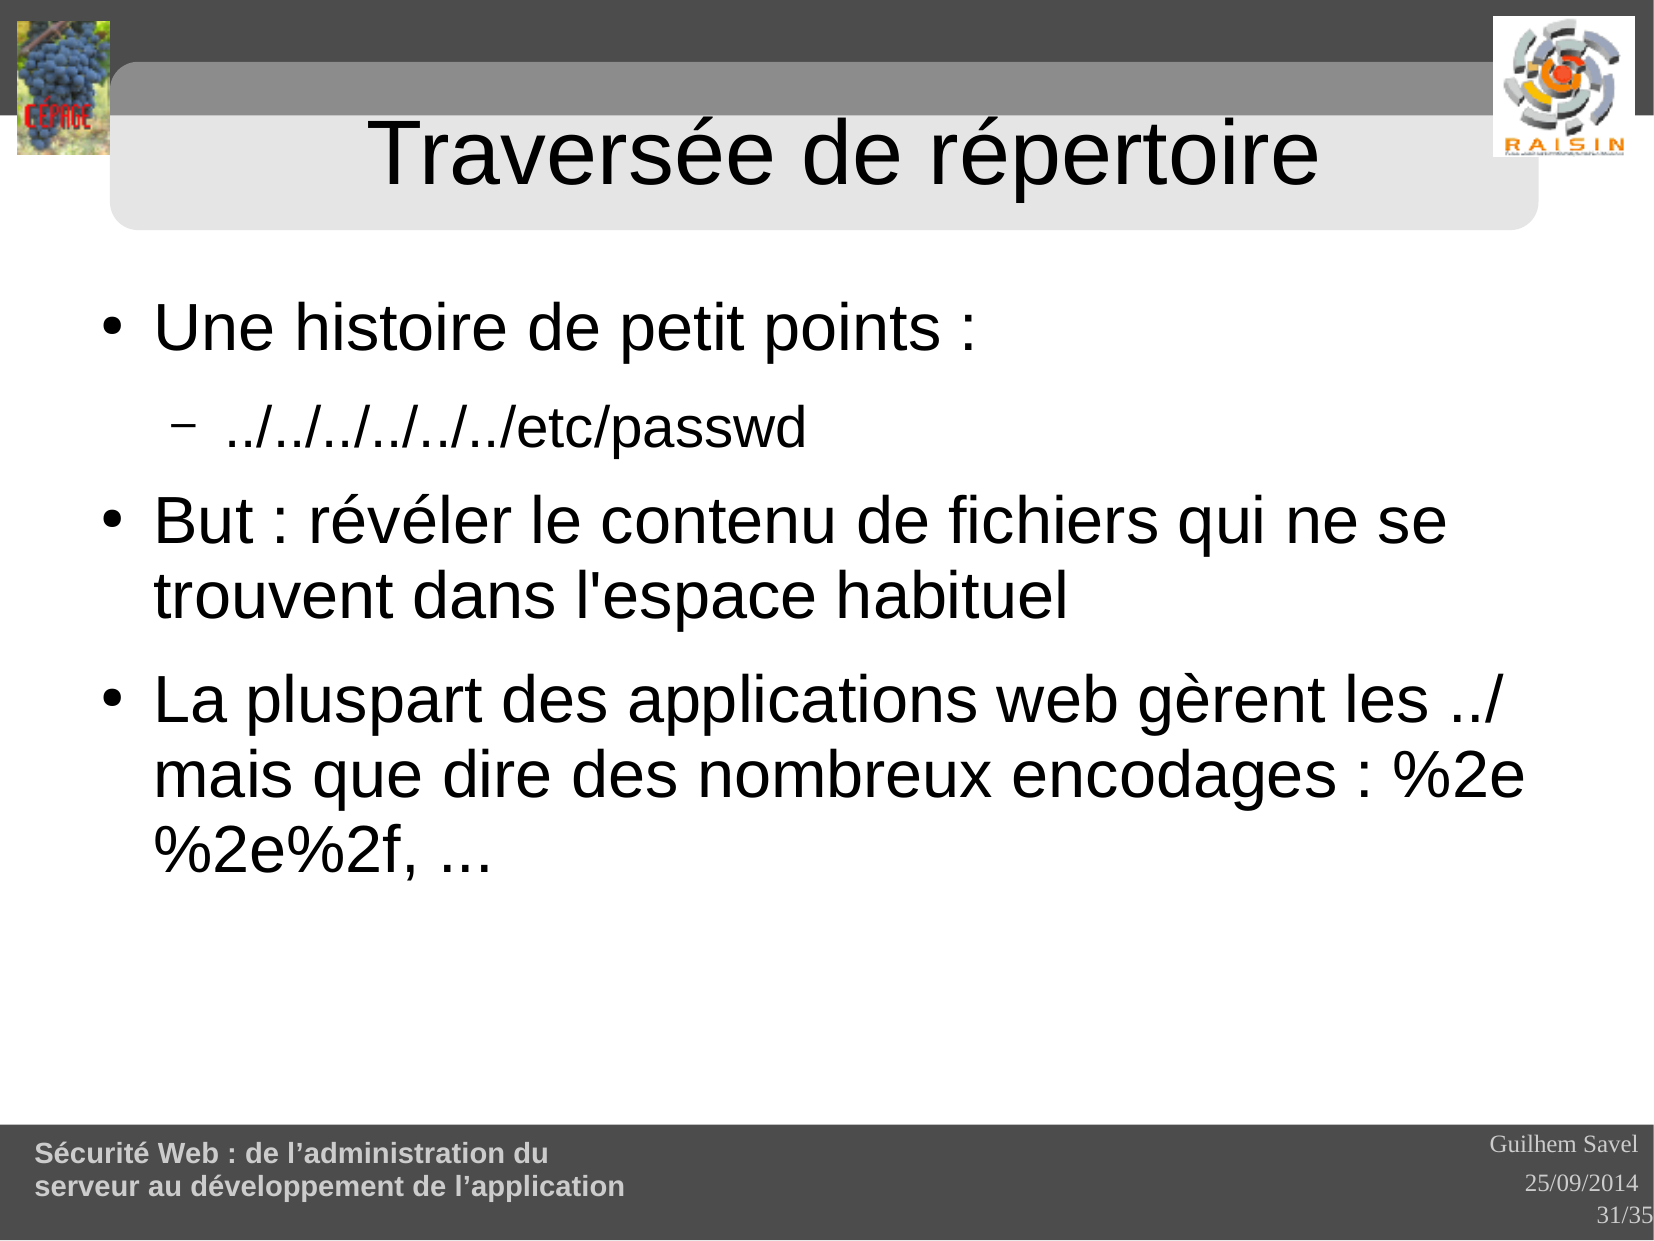

# Traversée de répertoire
Une histoire de petit points :
../../../../../../etc/passwd
But : révéler le contenu de fichiers qui ne se trouvent dans l'espace habituel
La pluspart des applications web gèrent les ../ mais que dire des nombreux encodages : %2e%2e%2f, ...